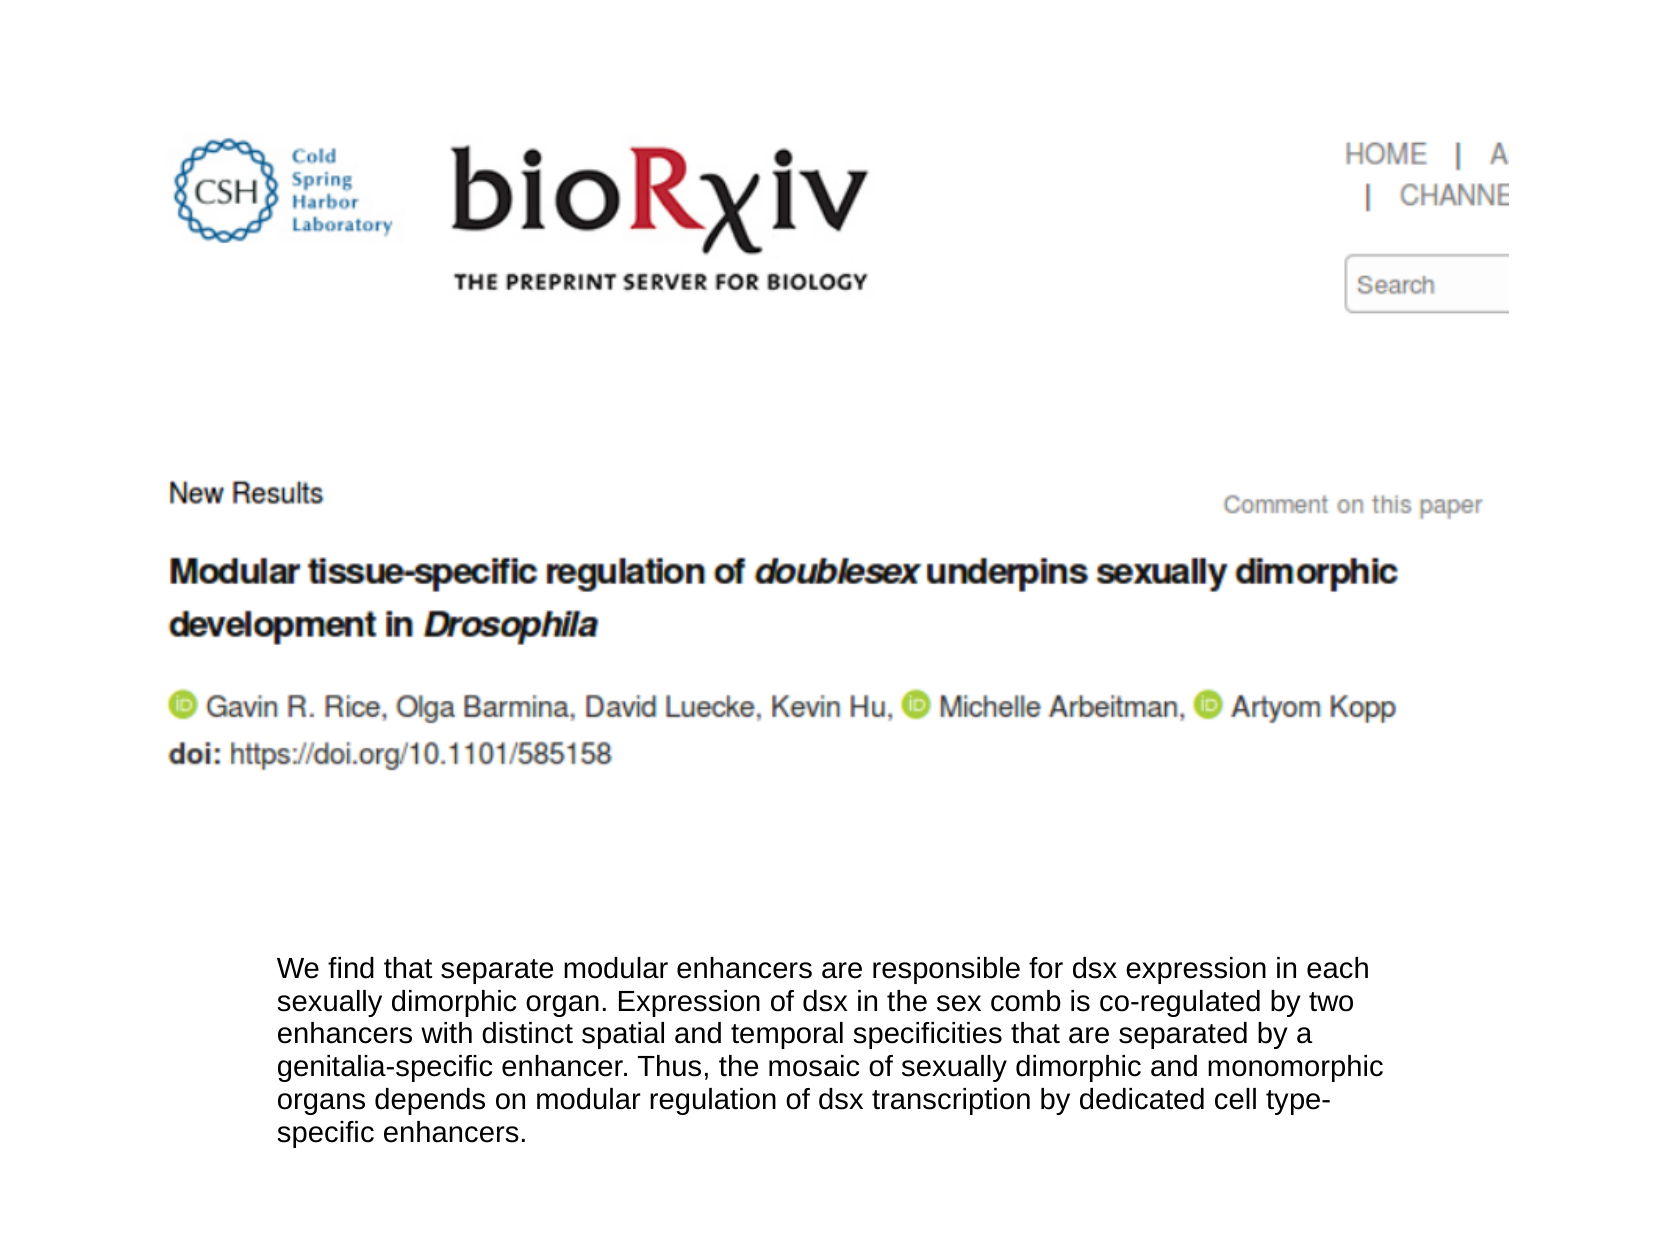

We find that separate modular enhancers are responsible for dsx expression in each sexually dimorphic organ. Expression of dsx in the sex comb is co-regulated by two enhancers with distinct spatial and temporal specificities that are separated by a genitalia-specific enhancer. Thus, the mosaic of sexually dimorphic and monomorphic organs depends on modular regulation of dsx transcription by dedicated cell type-specific enhancers.